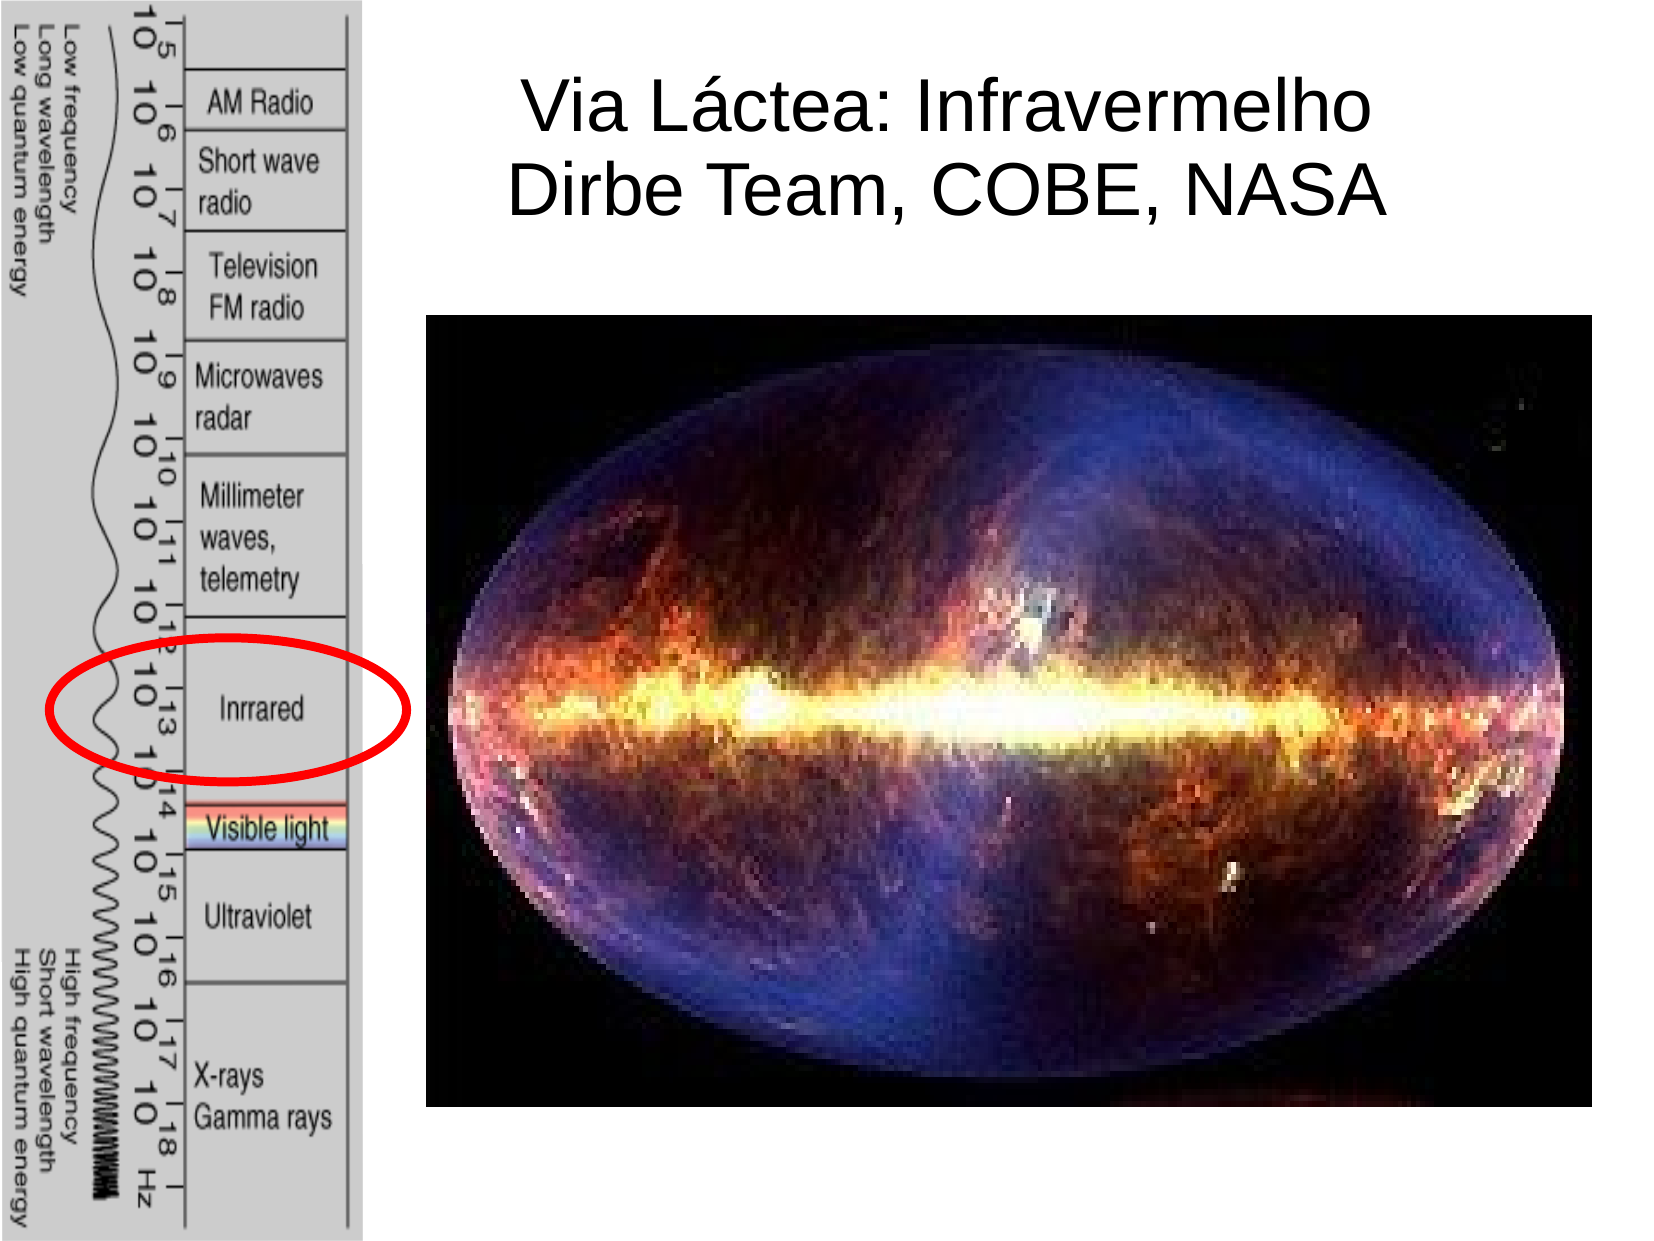

# Via Láctea: Infravermelho Dirbe Team, COBE, NASA